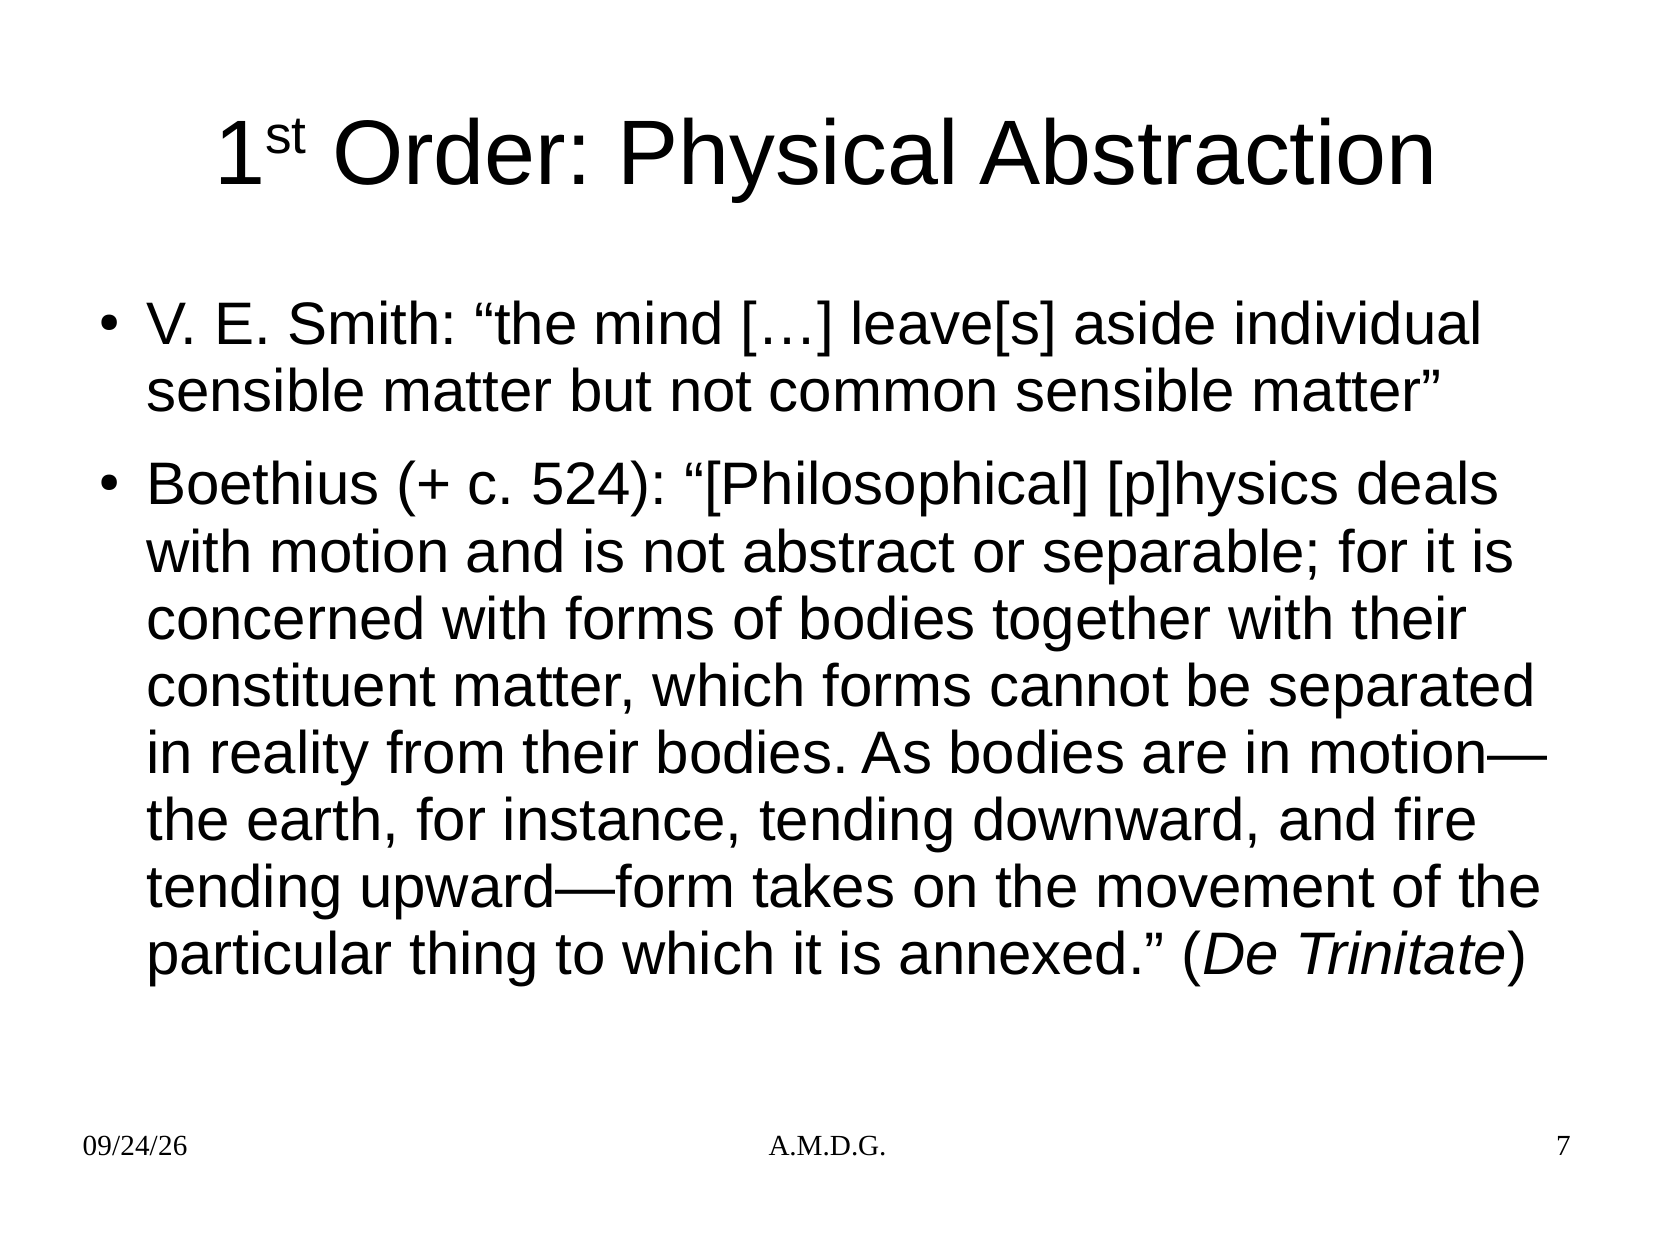

# 1st Order: Physical Abstraction
V. E. Smith: “the mind […] leave[s] aside individual sensible matter but not common sensible matter”
Boethius (+ c. 524): “[Philosophical] [p]hysics deals with motion and is not abstract or separable; for it is concerned with forms of bodies together with their constituent matter, which forms cannot be separated in reality from their bodies. As bodies are in motion—the earth, for instance, tending downward, and fire tending upward—form takes on the movement of the particular thing to which it is annexed.” (De Trinitate)
A.M.D.G.
7